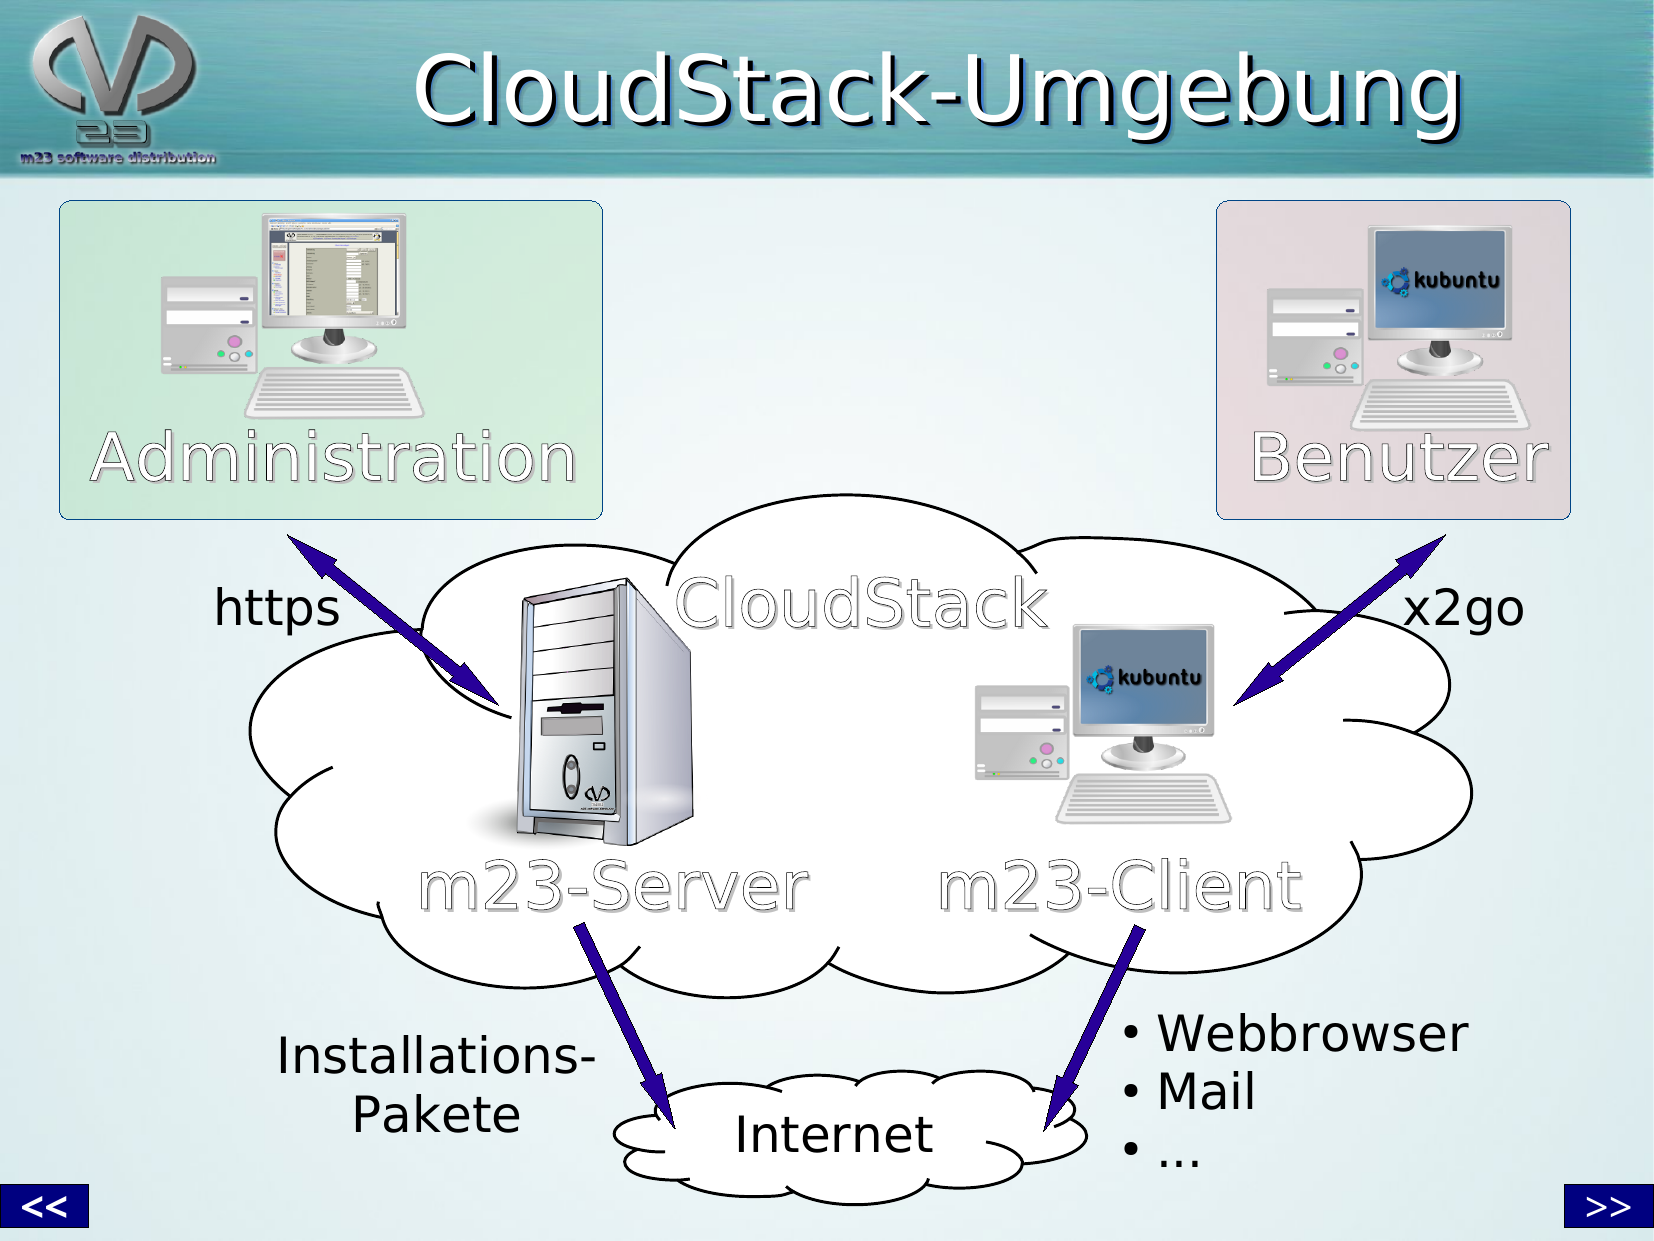

# CloudStack-Umgebung
Administration
Benutzer
CloudStack
https
x2go
m23-Server
m23-Client
 Webbrowser
 Mail
 ...
Installations-Pakete
Internet